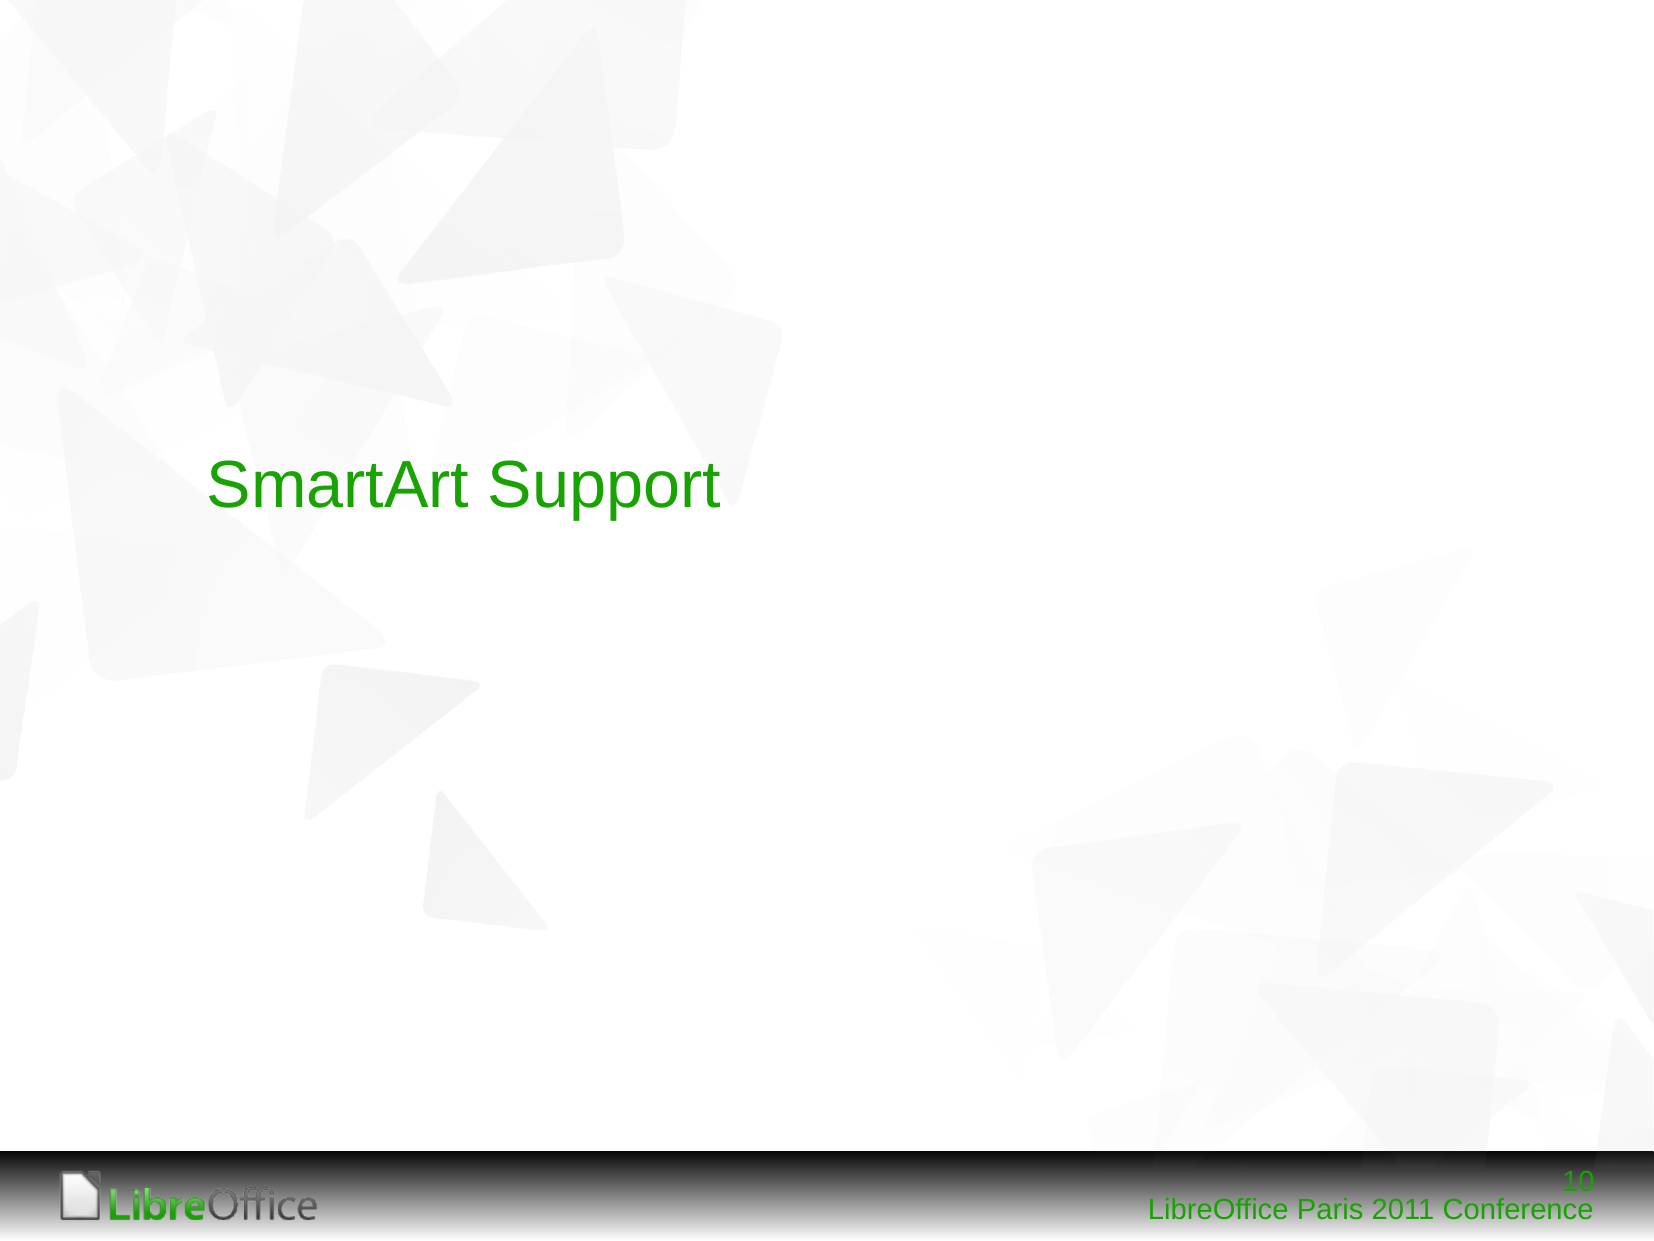

# SmartArt Support
10
LibreOffice Paris 2011 Conference